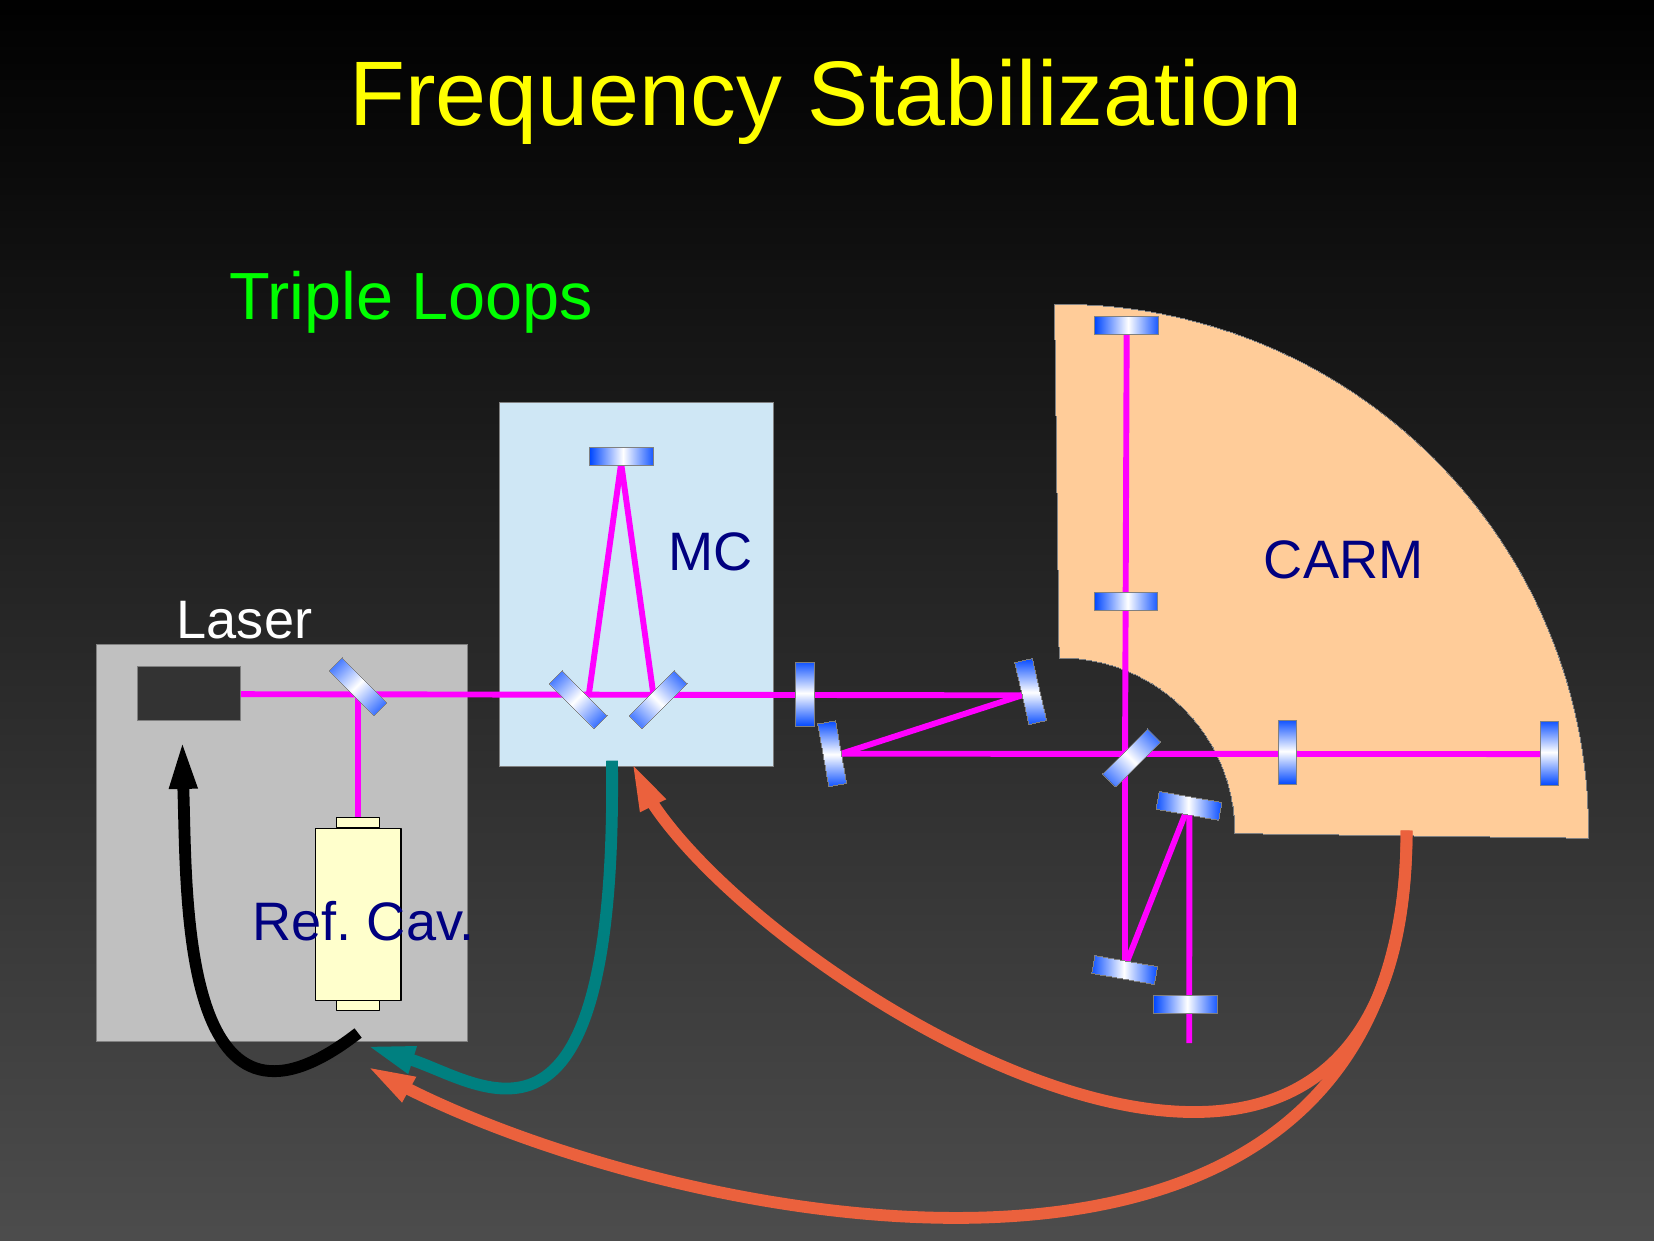

Frequency Stabilization
Triple Loops
MC
CARM
Laser
Ref. Cav.